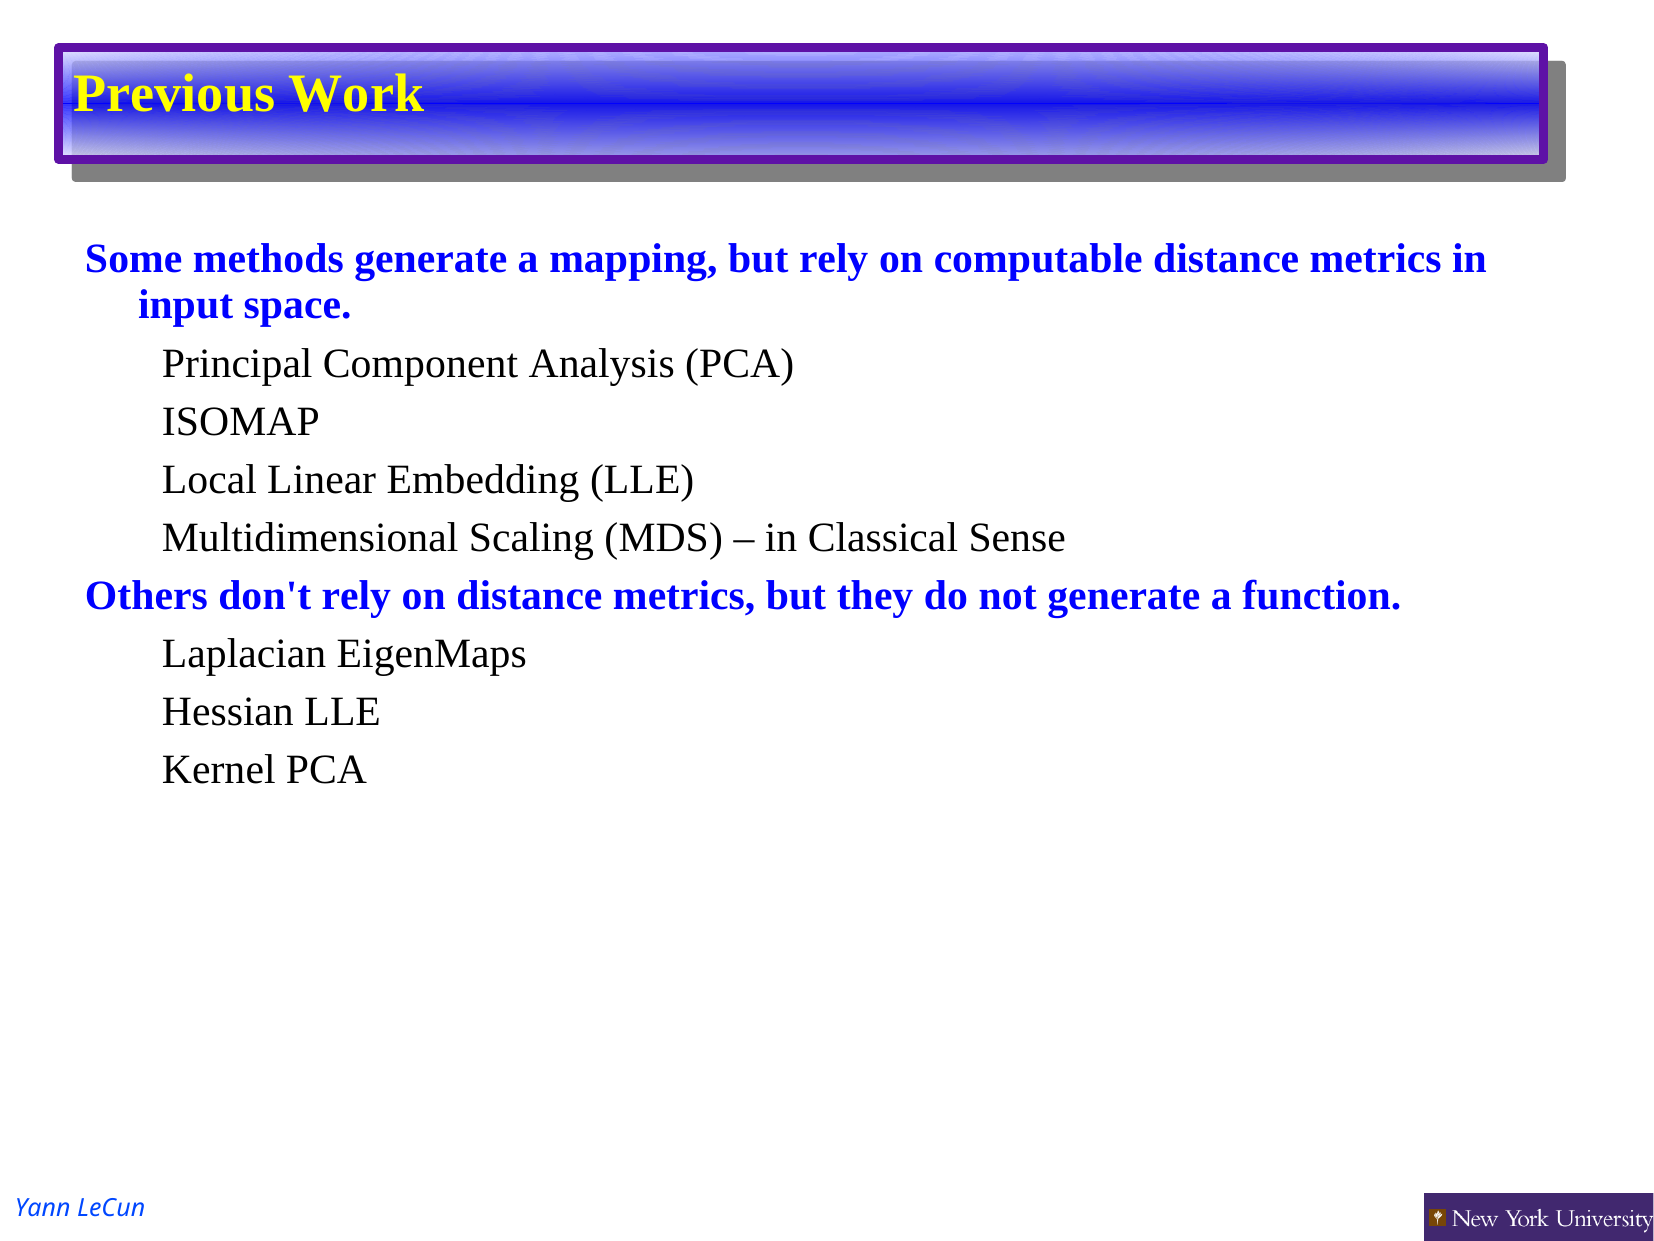

Previous Work
Some methods generate a mapping, but rely on computable distance metrics in input space.
Principal Component Analysis (PCA)
ISOMAP
Local Linear Embedding (LLE)
Multidimensional Scaling (MDS) – in Classical Sense
Others don't rely on distance metrics, but they do not generate a function.
Laplacian EigenMaps
Hessian LLE
Kernel PCA